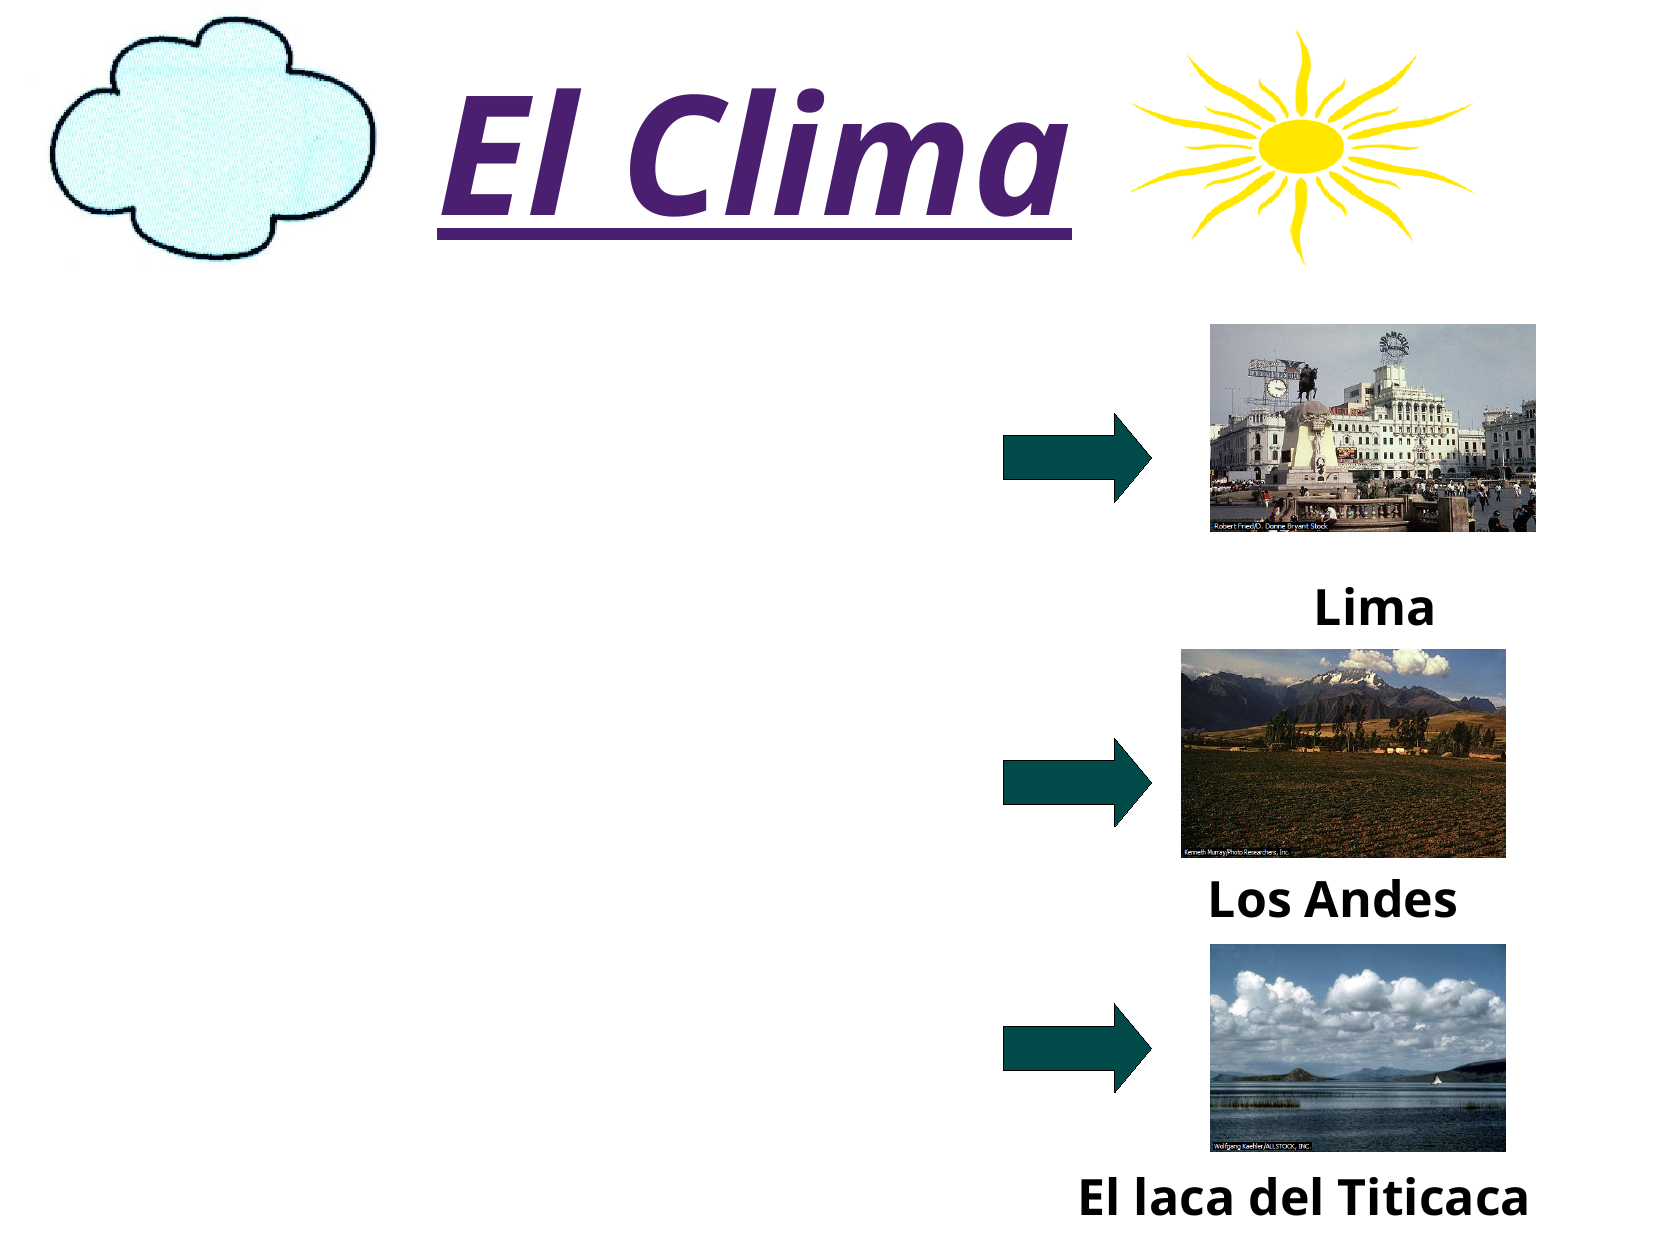

El Clima
Lima
Los Andes
El laca del Titicaca